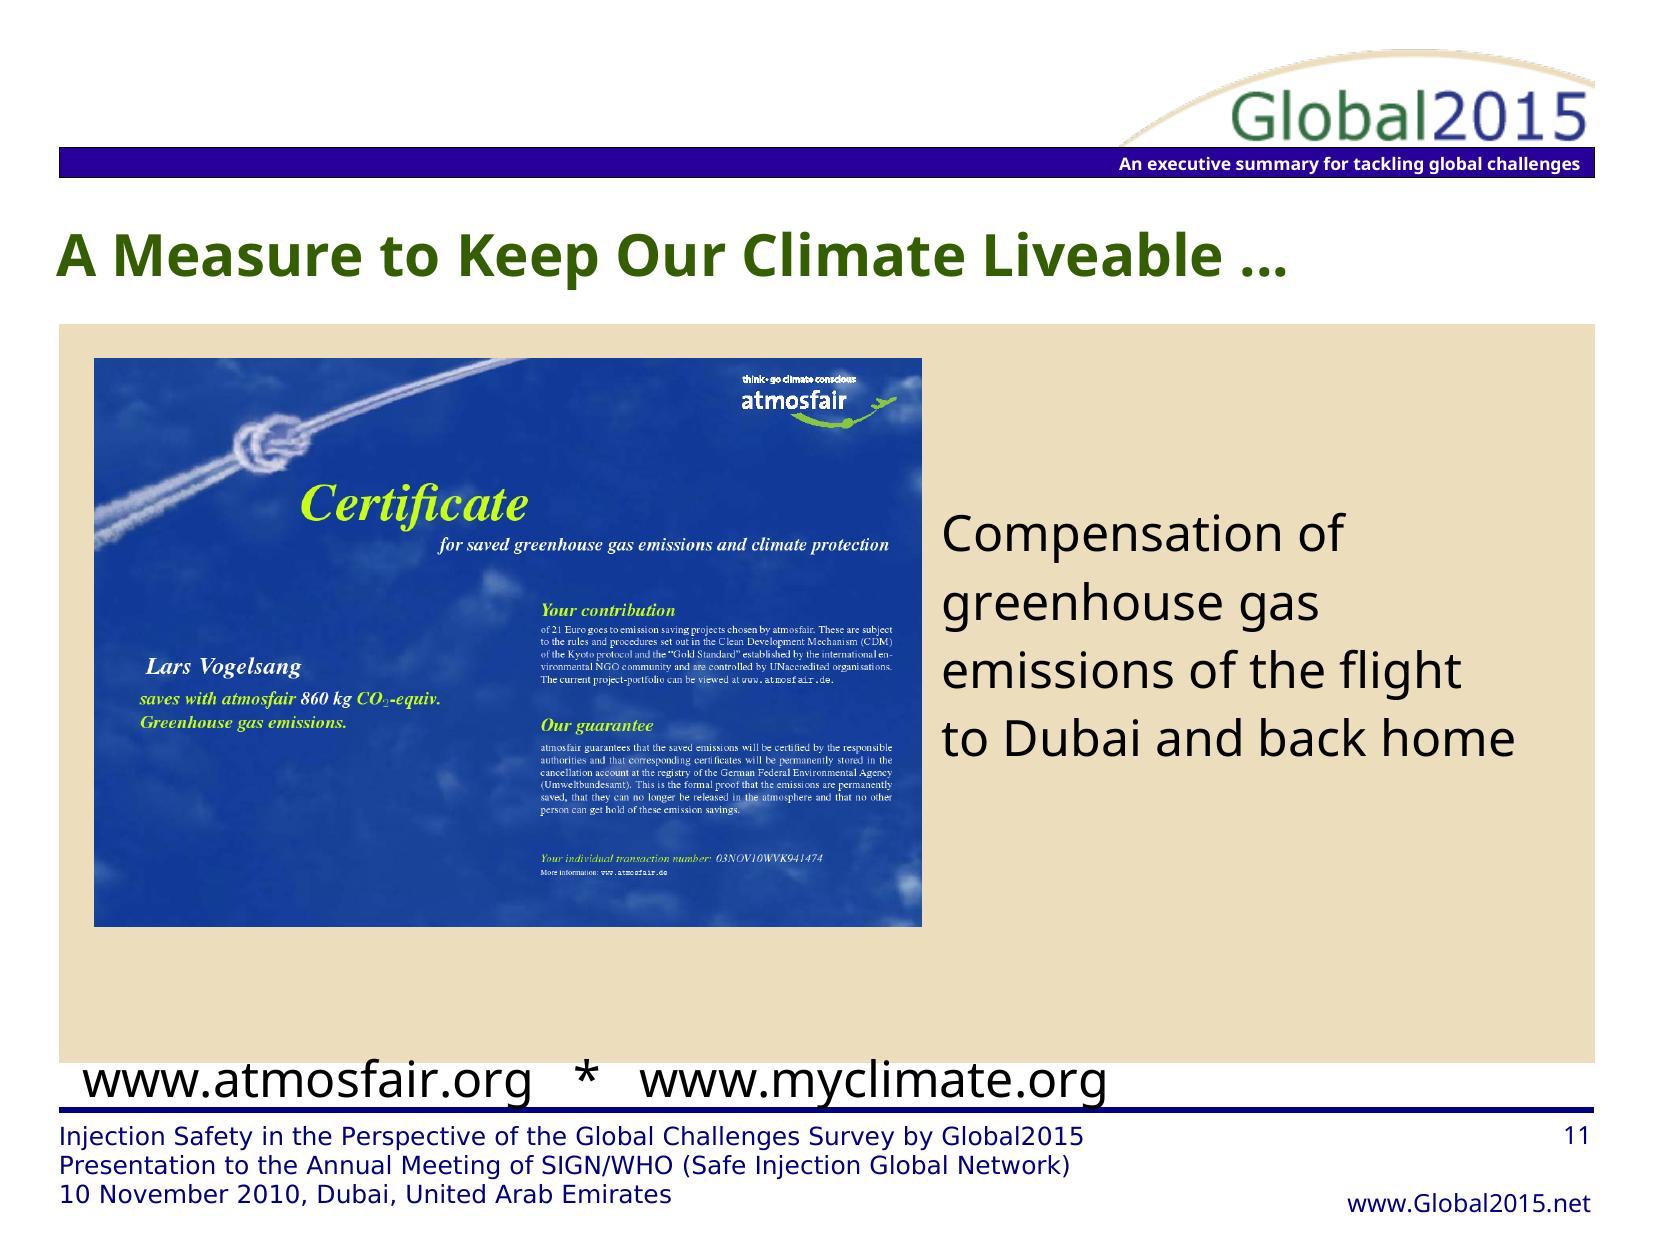

A Measure to Keep Our Climate Liveable ...
												Compensation of
												greenhouse gas
												emissions of the flight
												to Dubai and back home
 www.atmosfair.org * www.myclimate.org
Injection Safety in the Perspective of the Global Challenges Survey by Global2015